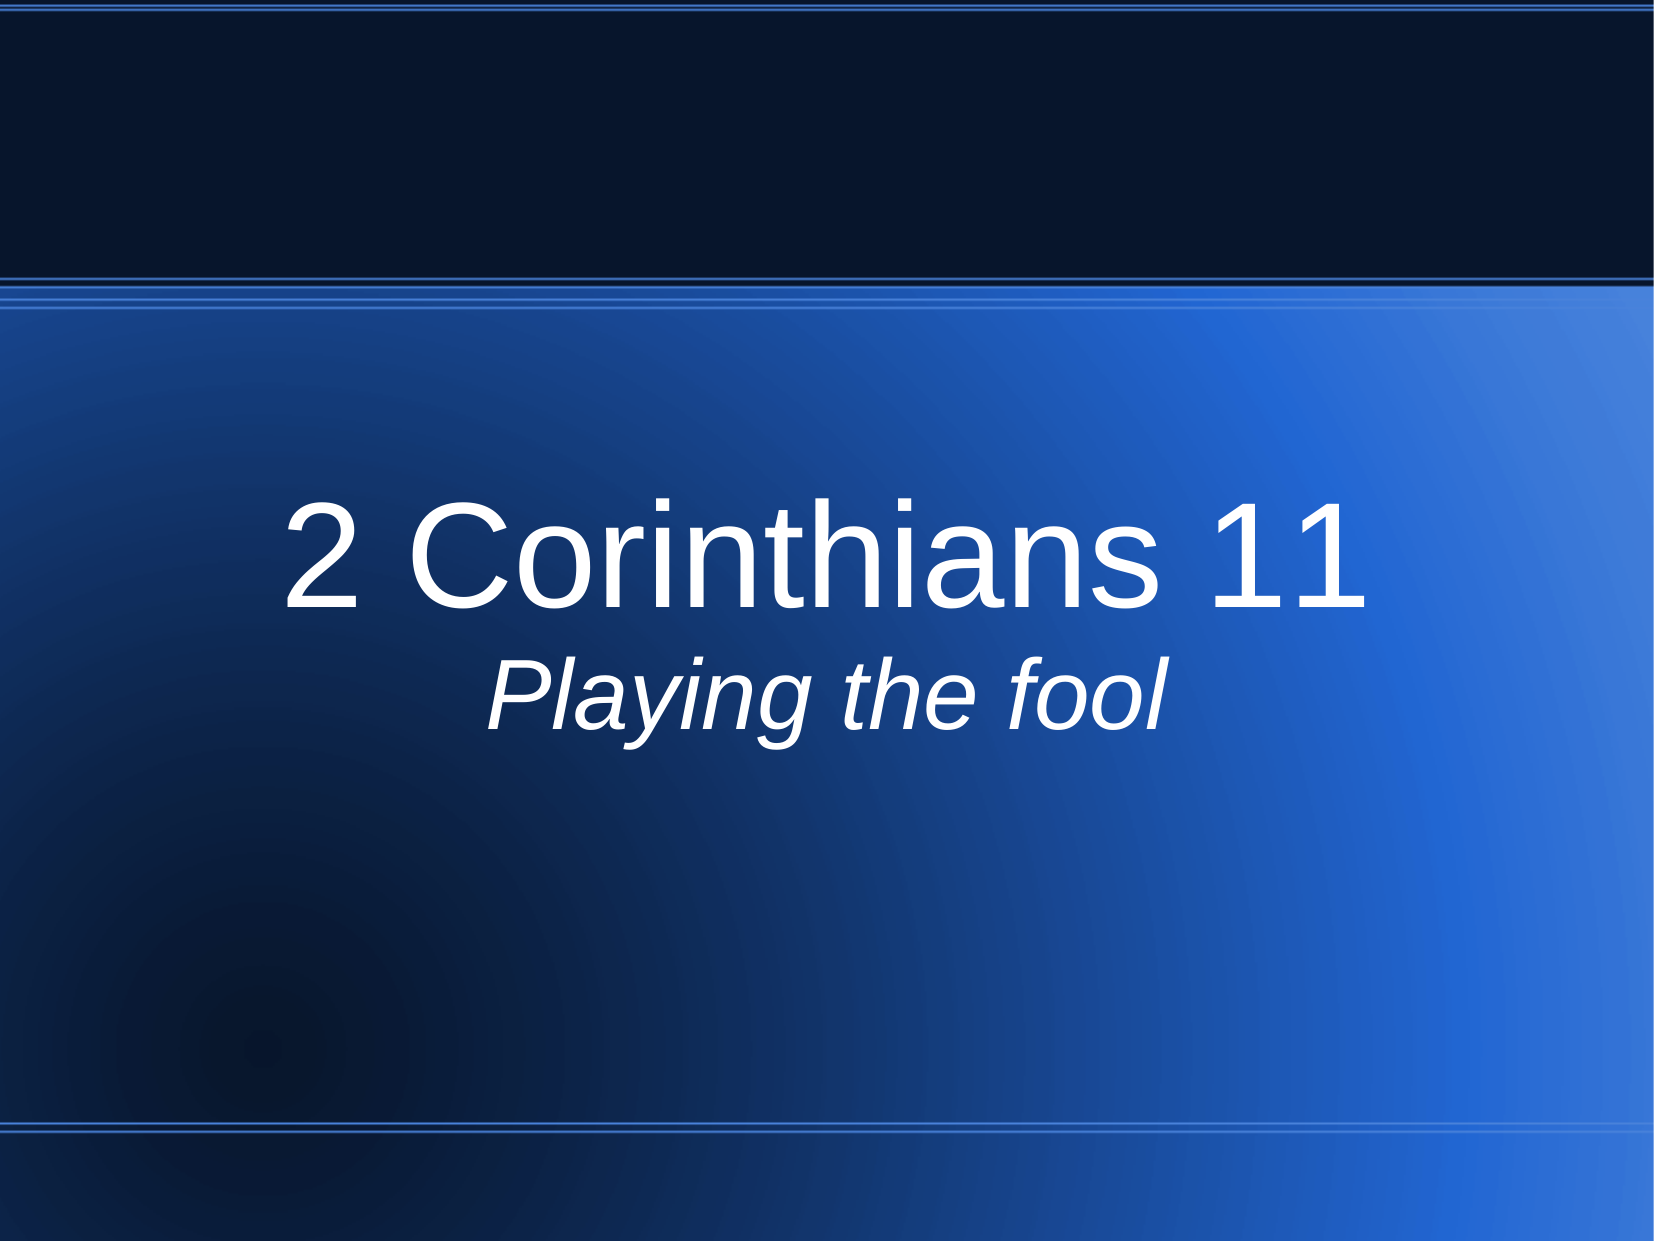

# 2 Corinthians 11
Playing the fool